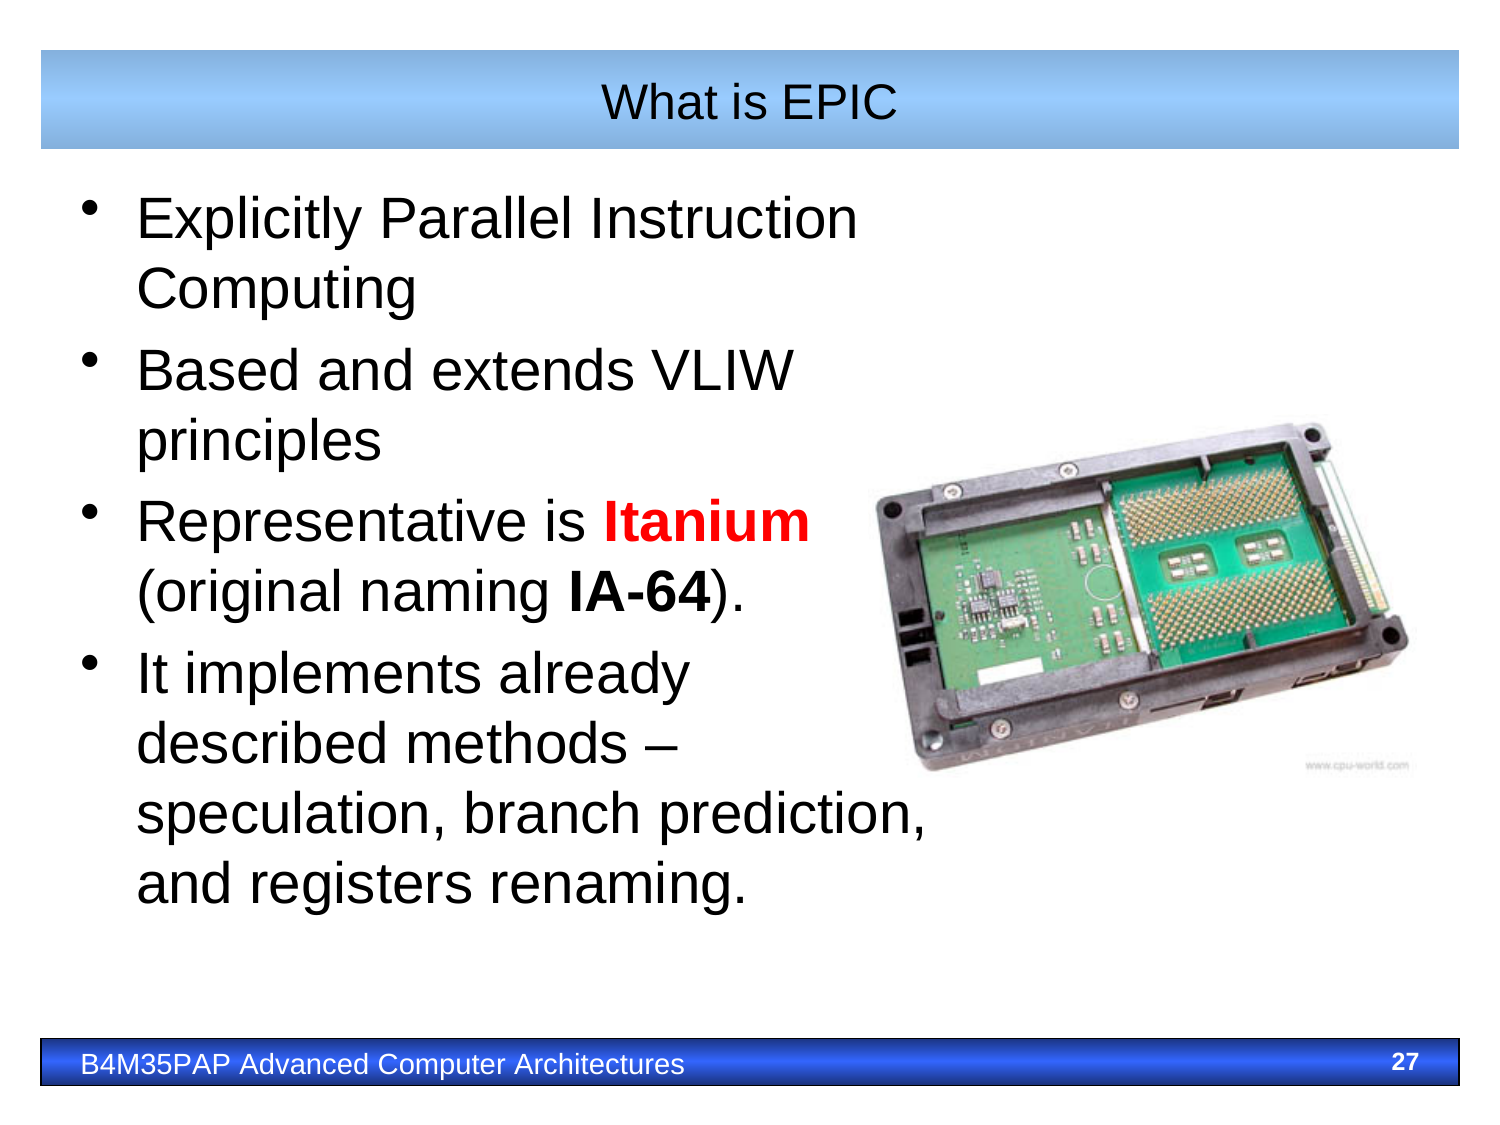

# What is EPIC
Explicitly Parallel Instruction Computing
Based and extends VLIW principles
Representative is Itanium (original naming IA-64).
It implements already described methods – speculation, branch prediction, and registers renaming.